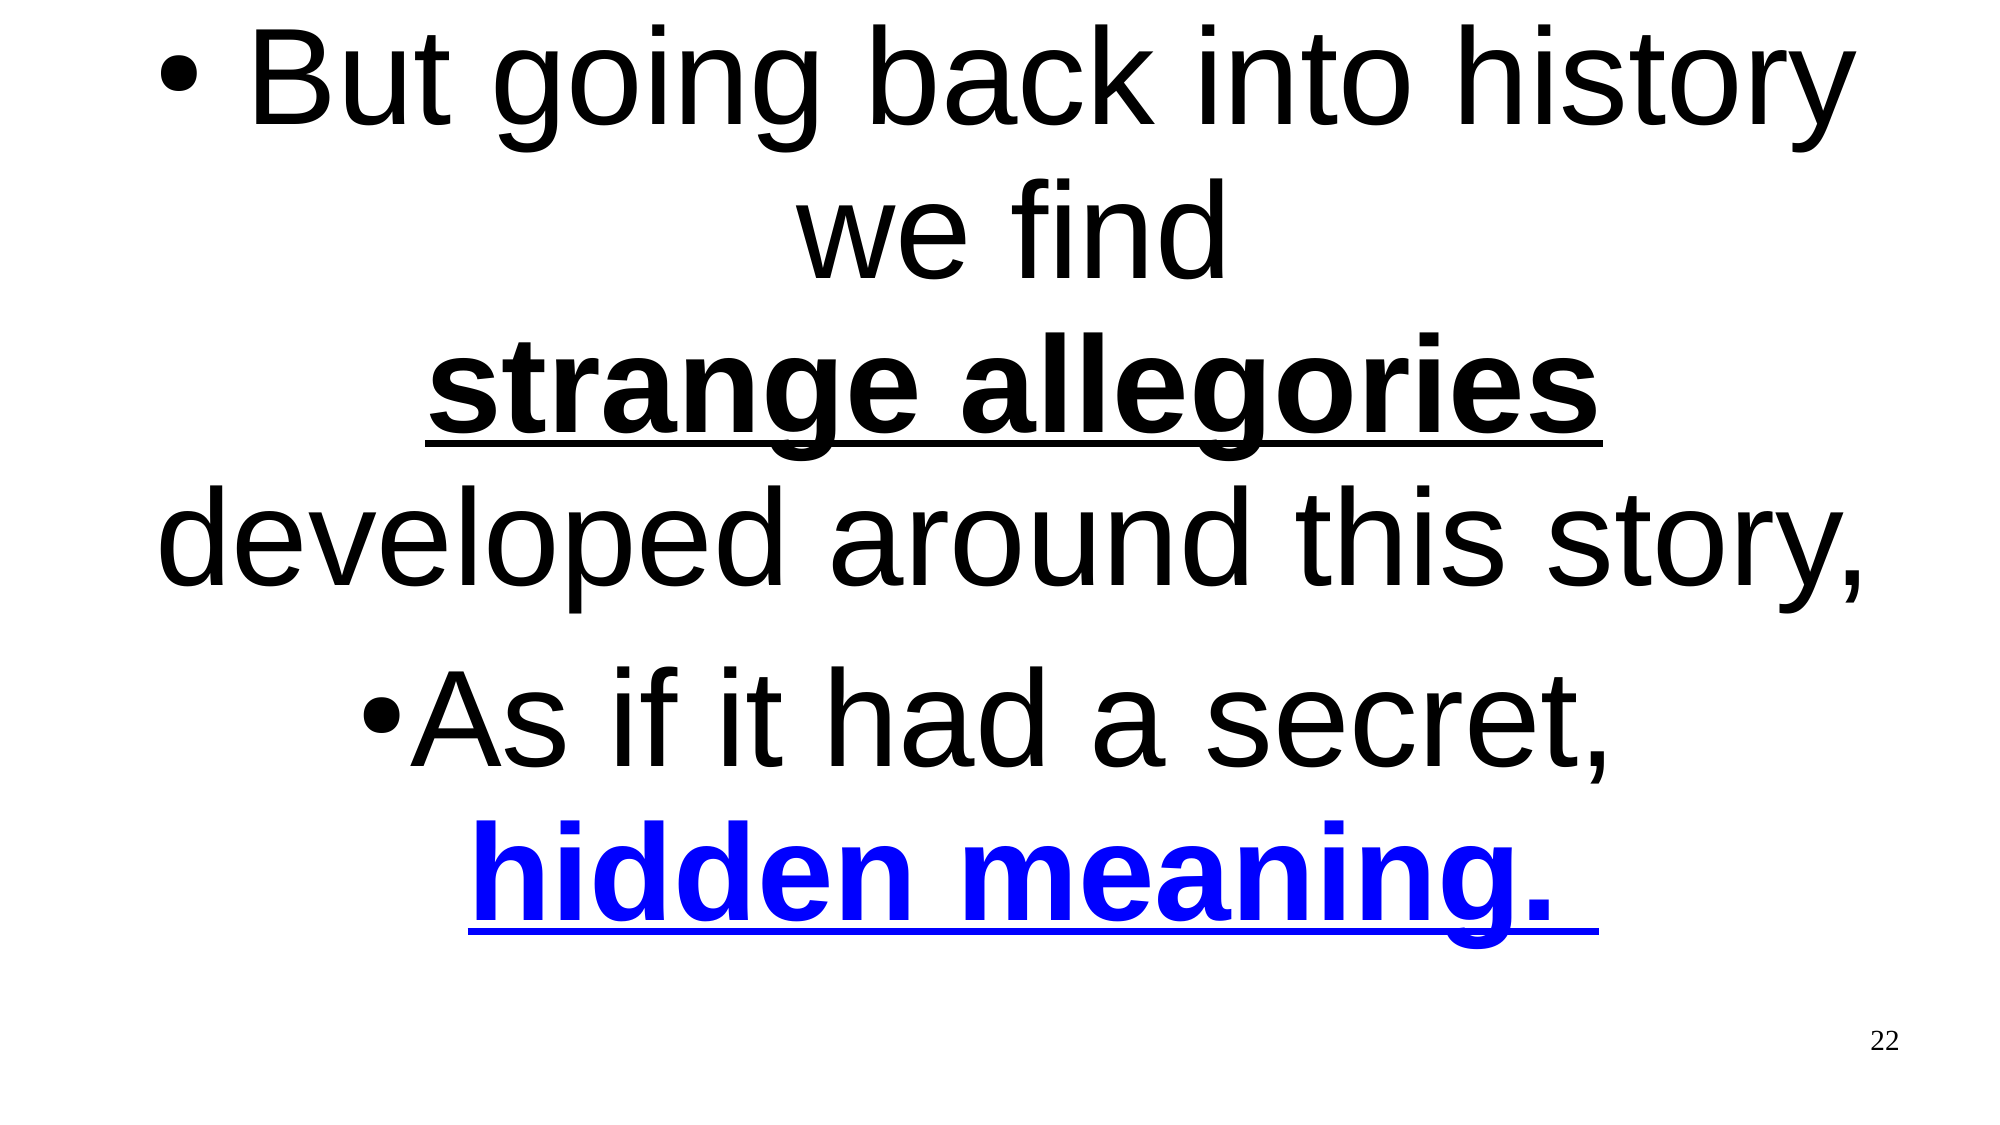

# But going back into history we find strange allegories developed around this story,
As if it had a secret,
hidden meaning.
22